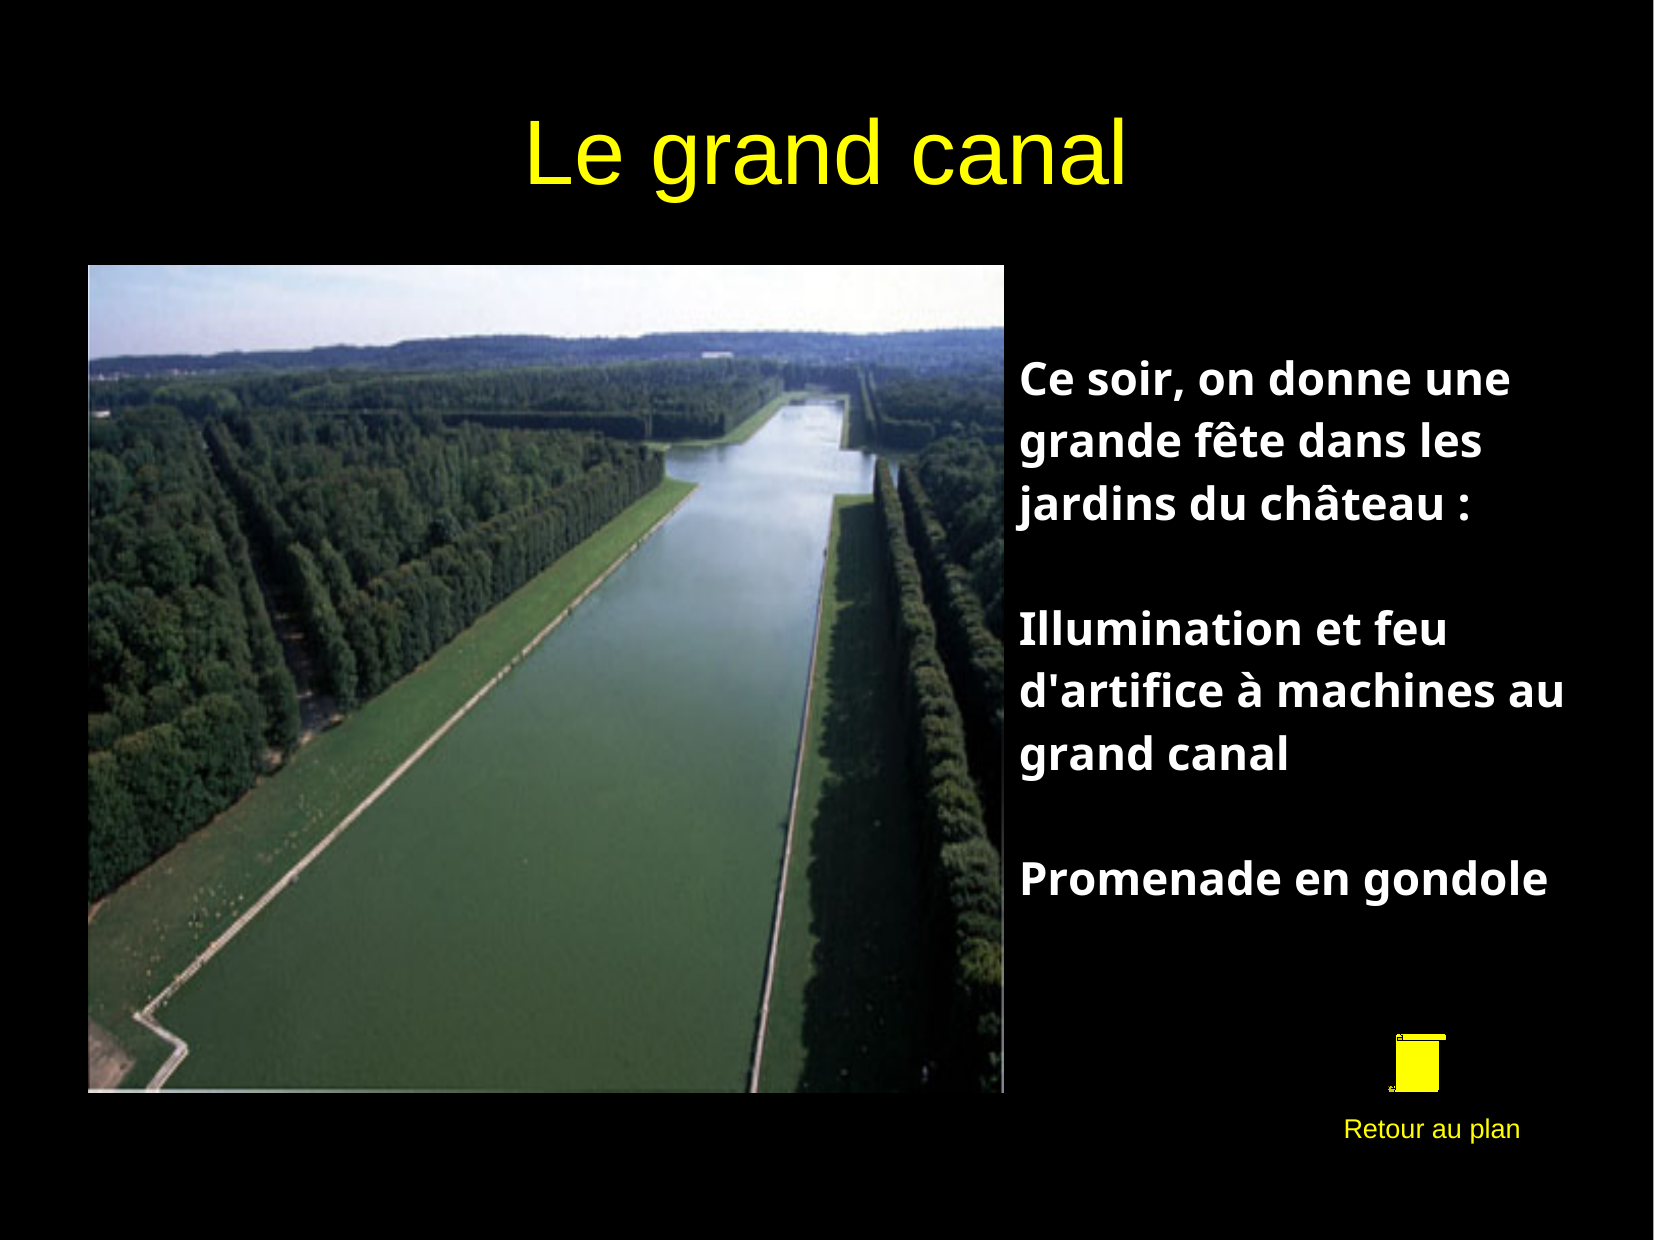

# Le grand canal
Ce soir, on donne une grande fête dans les jardins du château :
Illumination et feu d'artifice à machines au grand canal
Promenade en gondole
Retour au plan